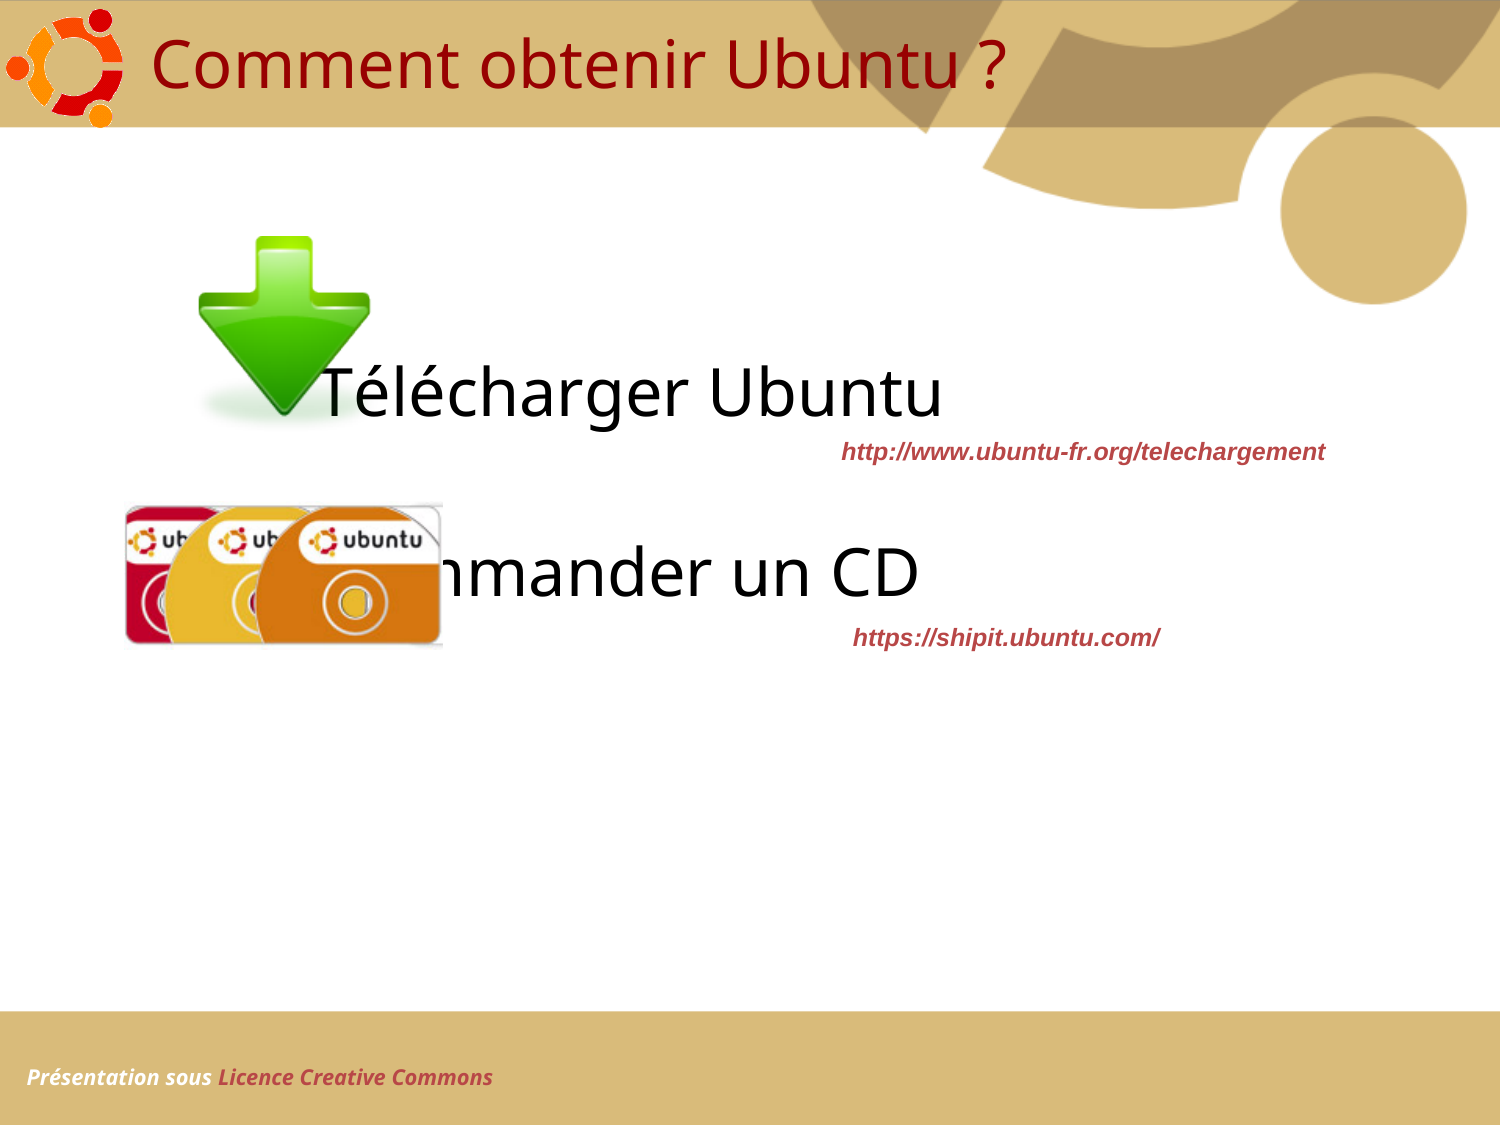

# Comment obtenir Ubuntu ?
 Télécharger Ubuntu
http://www.ubuntu-fr.org/telechargement
 Commander un CD
https://shipit.ubuntu.com/